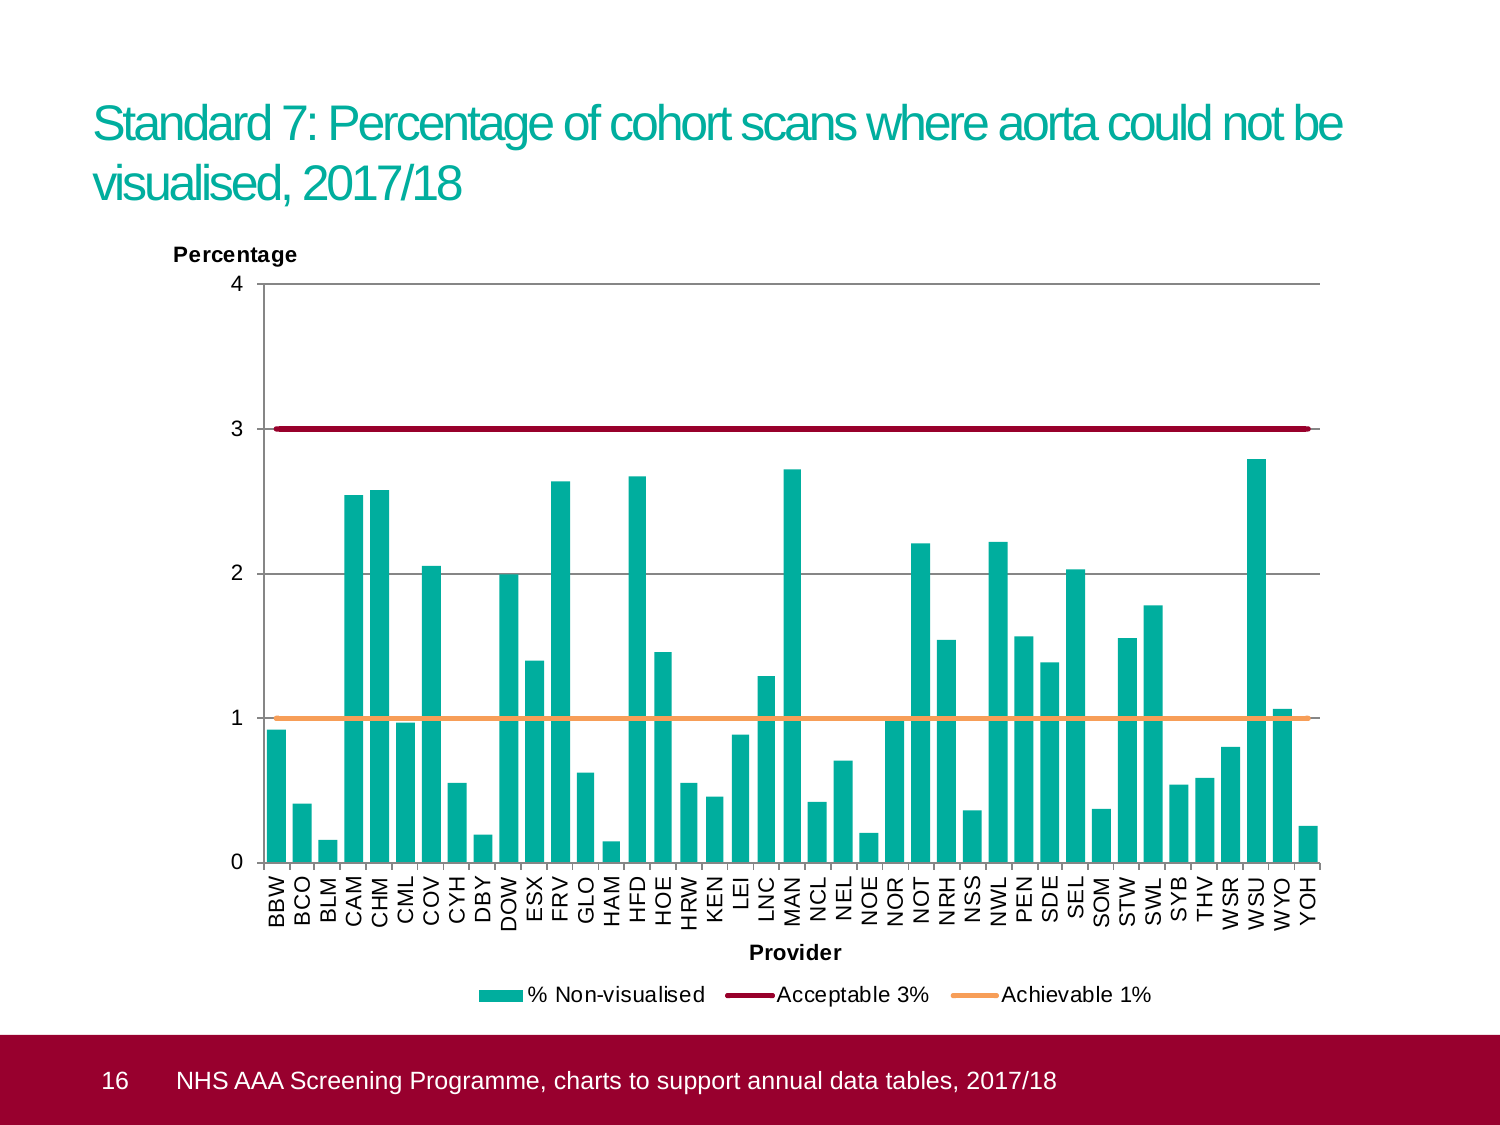

# Standard 7: Percentage of cohort scans where aorta could not be visualised, 2017/18
NHS AAA Screening Programme, charts to support annual data tables, 2017/18